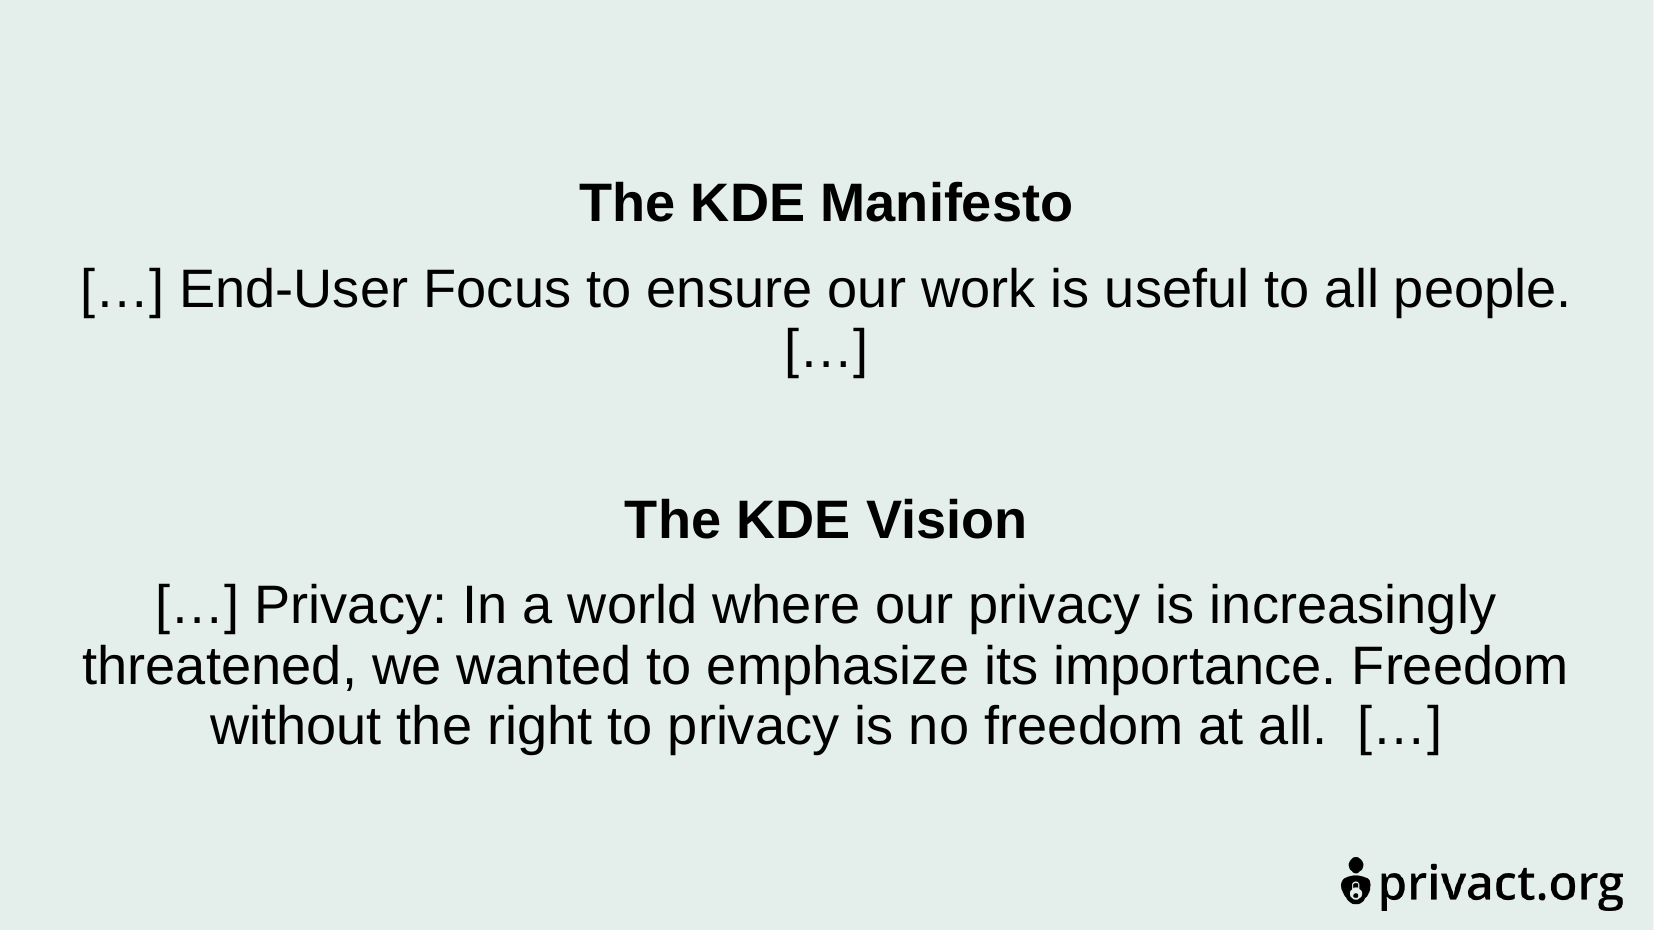

The KDE Manifesto
[…] End-User Focus to ensure our work is useful to all people. […]
The KDE Vision
[…] Privacy: In a world where our privacy is increasingly threatened, we wanted to emphasize its importance. Freedom without the right to privacy is no freedom at all. […]